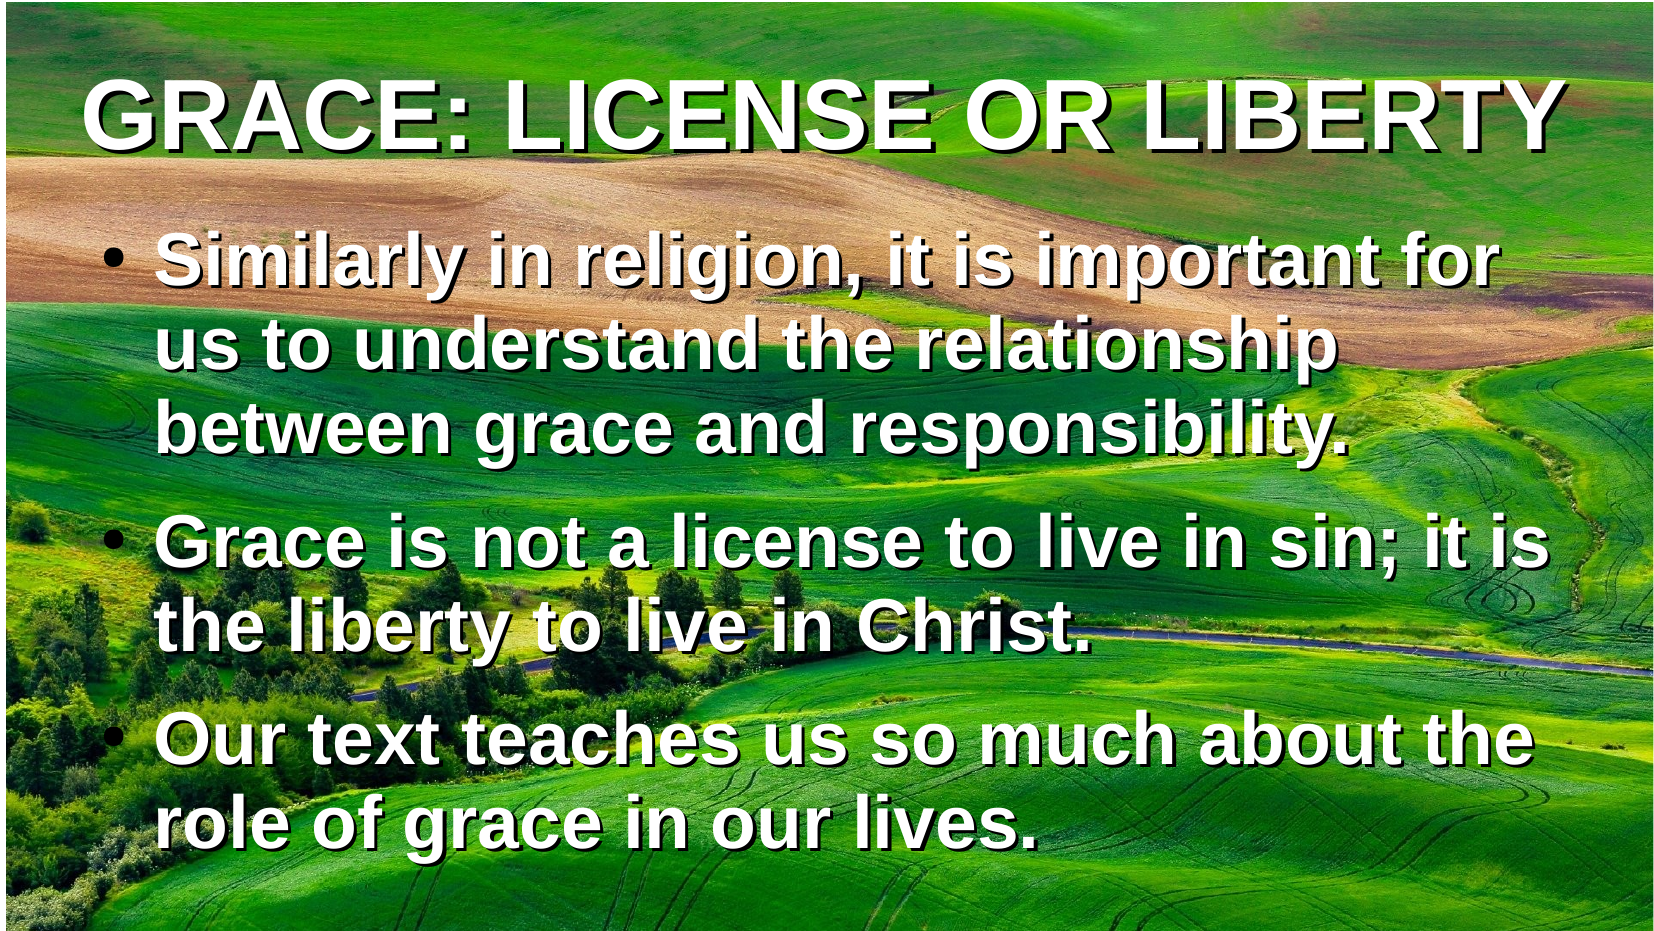

# GRACE: LICENSE OR LIBERTY
Similarly in religion, it is important for us to understand the relationship between grace and responsibility.
Grace is not a license to live in sin; it is the liberty to live in Christ.
Our text teaches us so much about the role of grace in our lives.